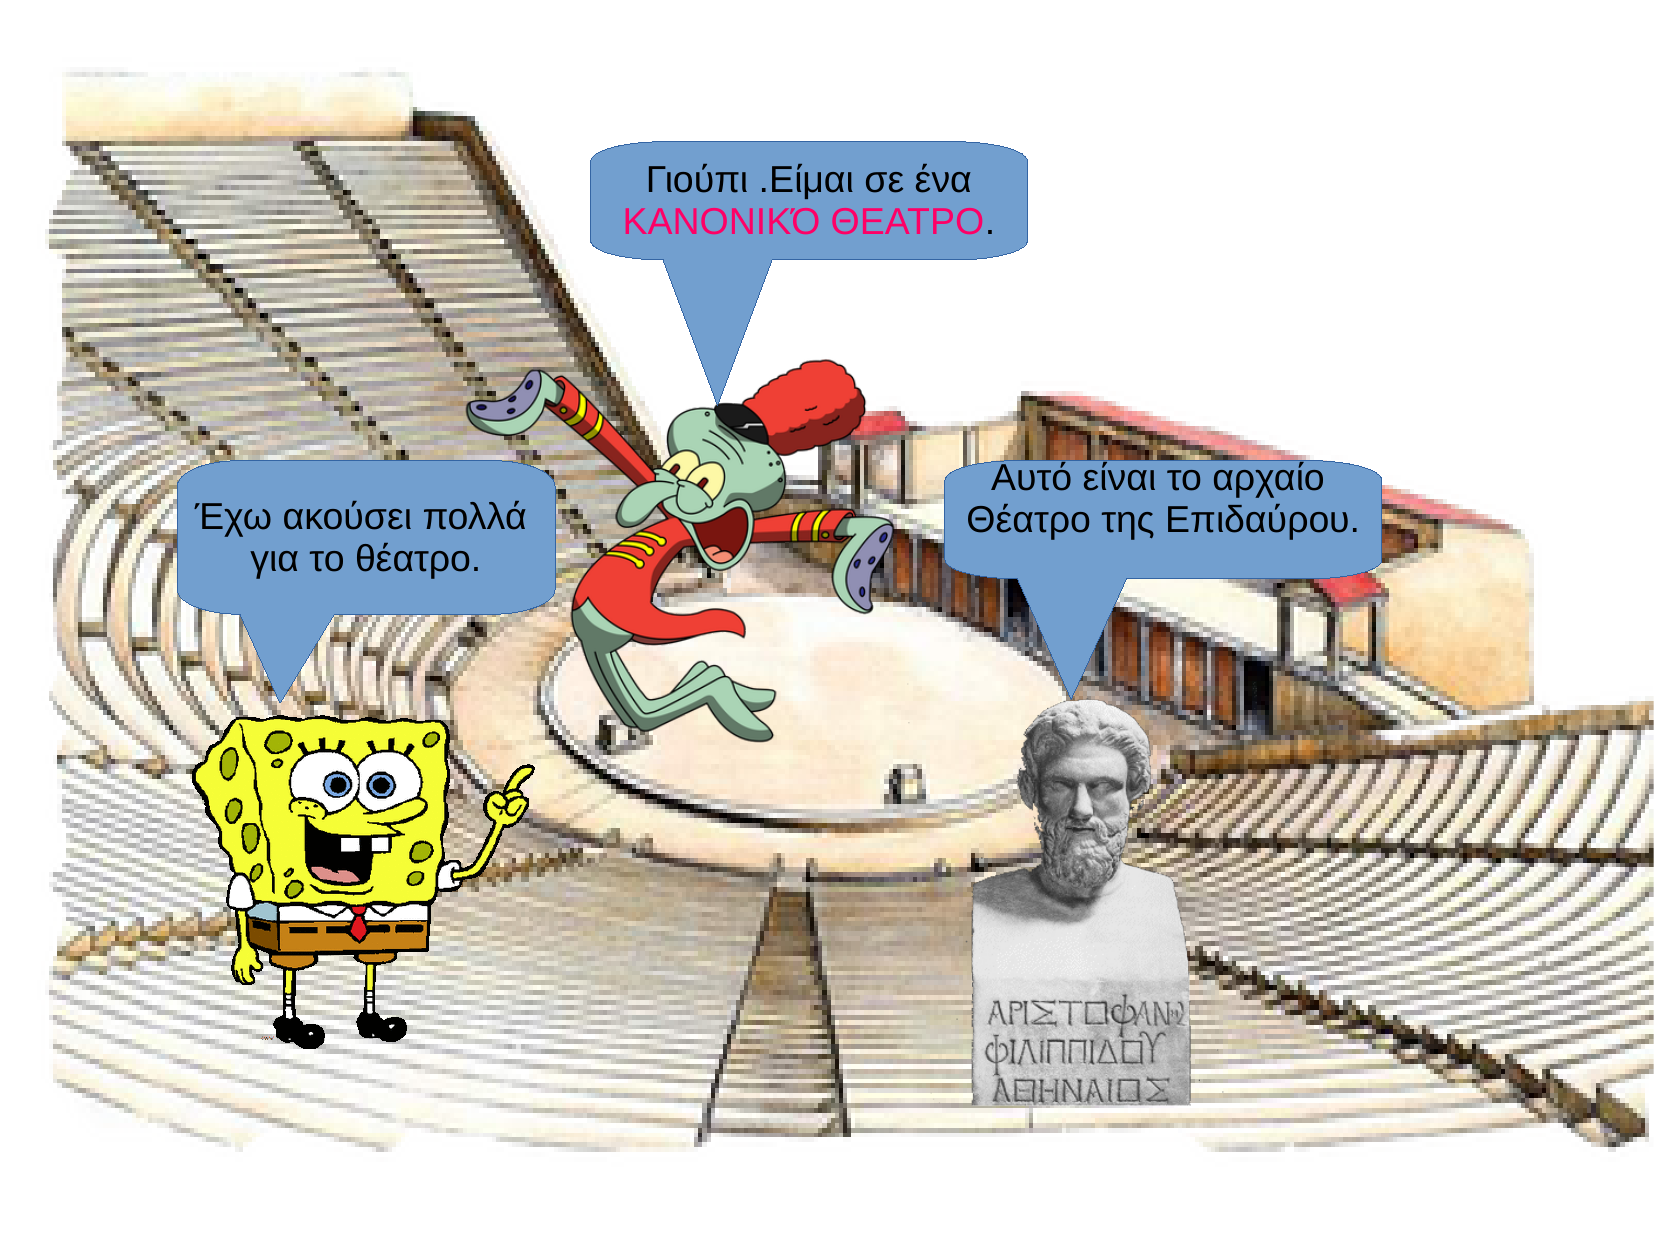

Γιούπι .Είμαι σε ένα
ΚΑΝΟΝΙΚΌ ΘΕΑΤΡΟ.
Έχω ακούσει πολλά
για το θέατρο.
Αυτό είναι το αρχαίο
Θέατρο της Επιδαύρου.